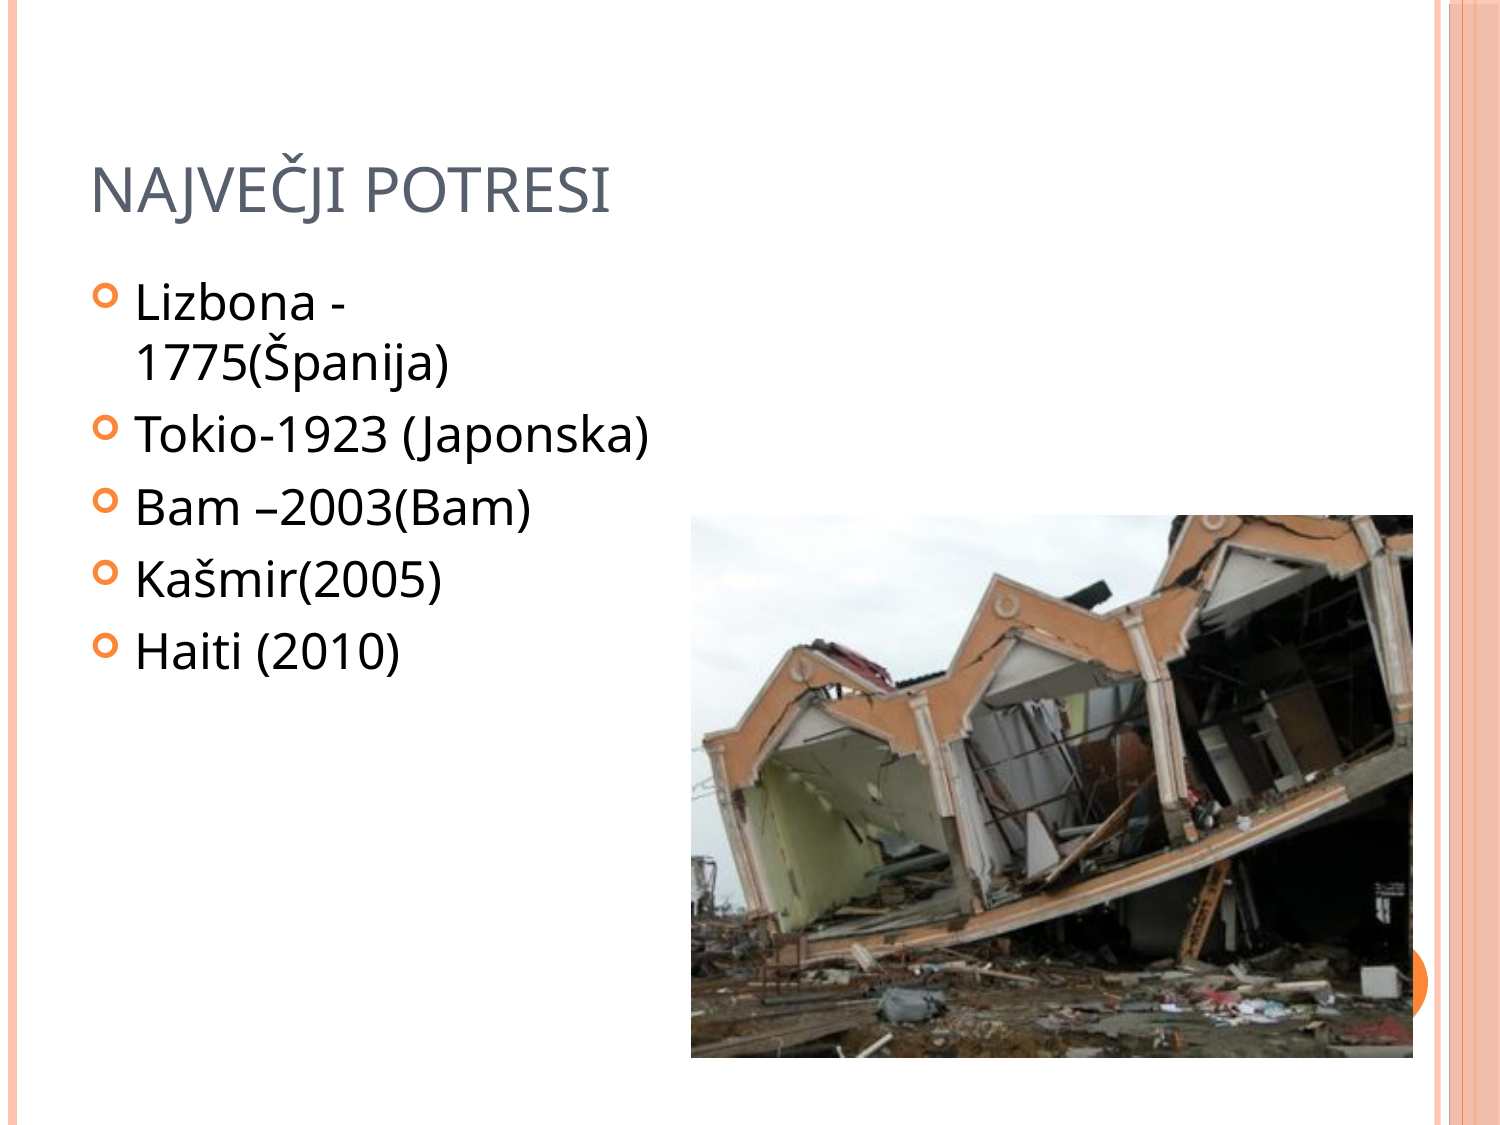

# Največji potresi
Lizbona -1775(Španija)
Tokio-1923 (Japonska)
Bam –2003(Bam)
Kašmir(2005)
Haiti (2010)